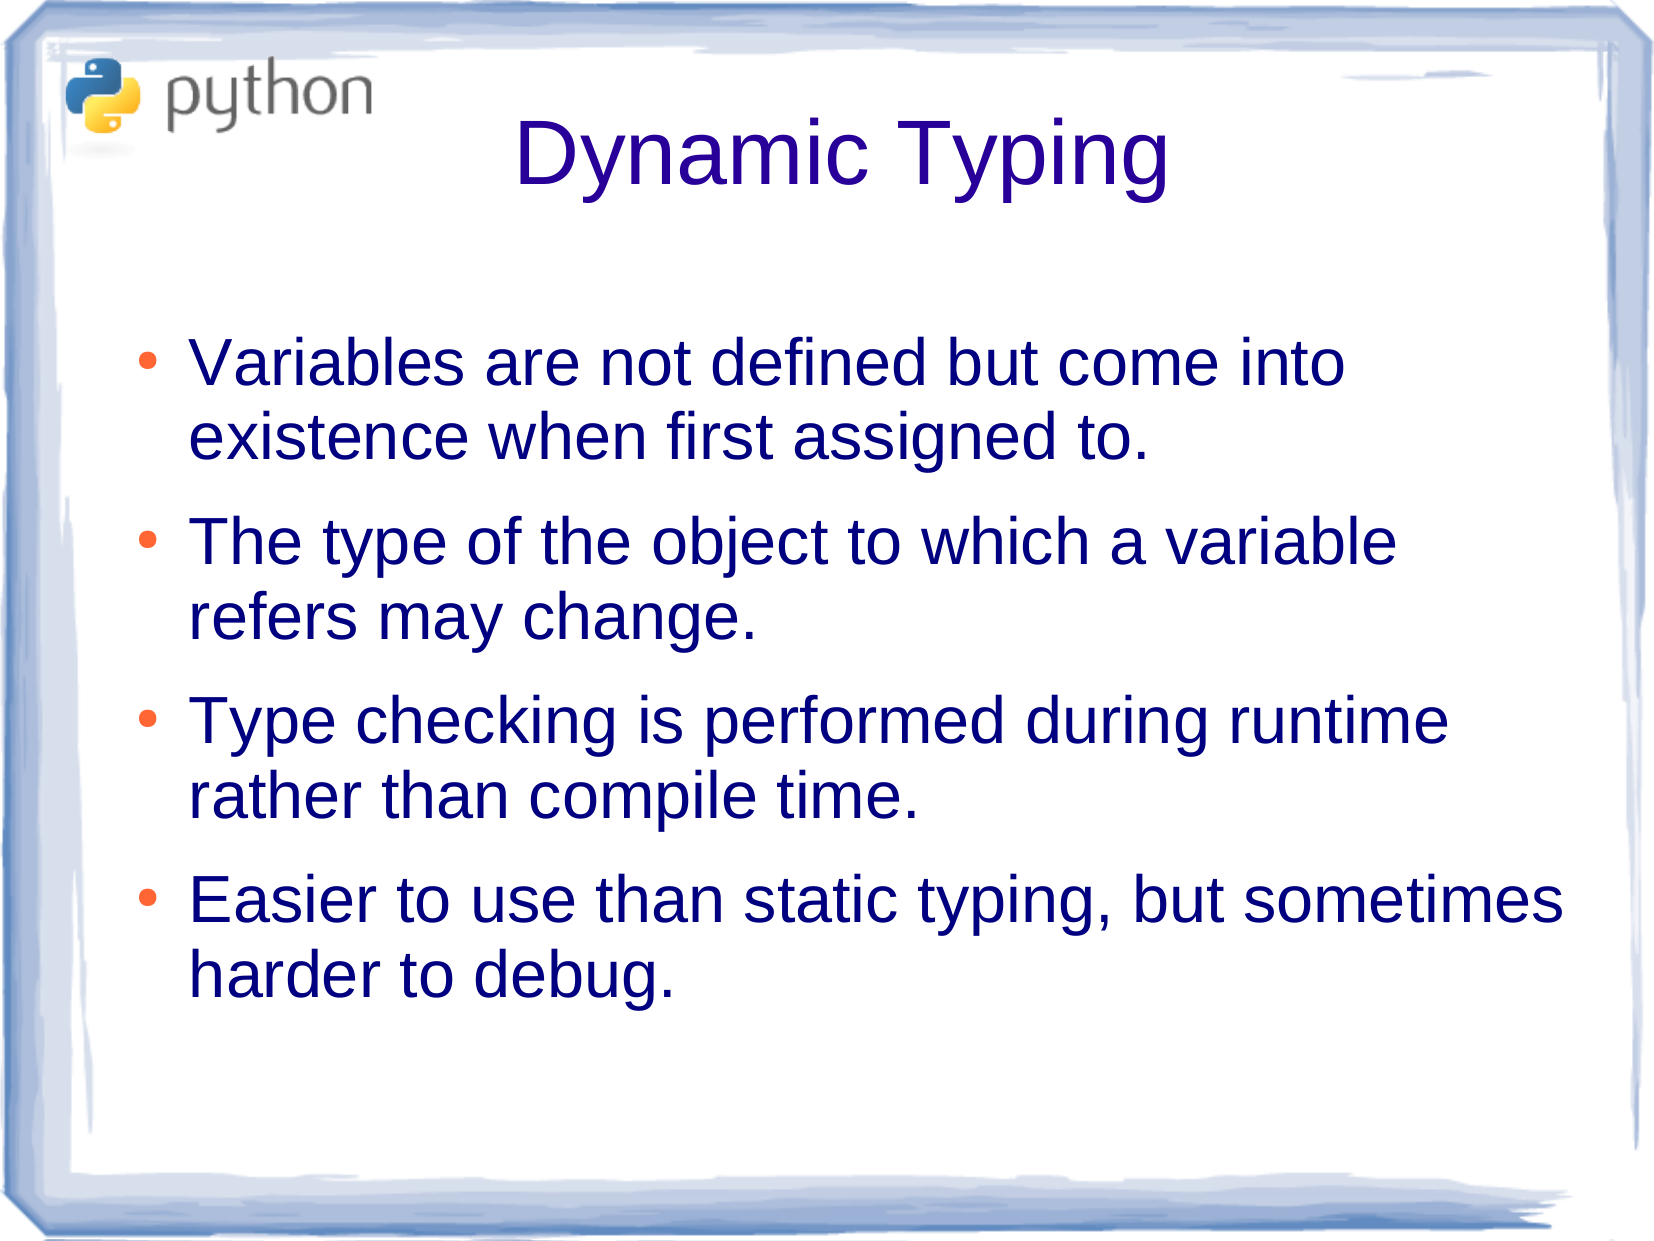

# Dynamic Typing
Variables are not defined but come into existence when first assigned to.
The type of the object to which a variable refers may change.
Type checking is performed during runtime rather than compile time.
Easier to use than static typing, but sometimes harder to debug.